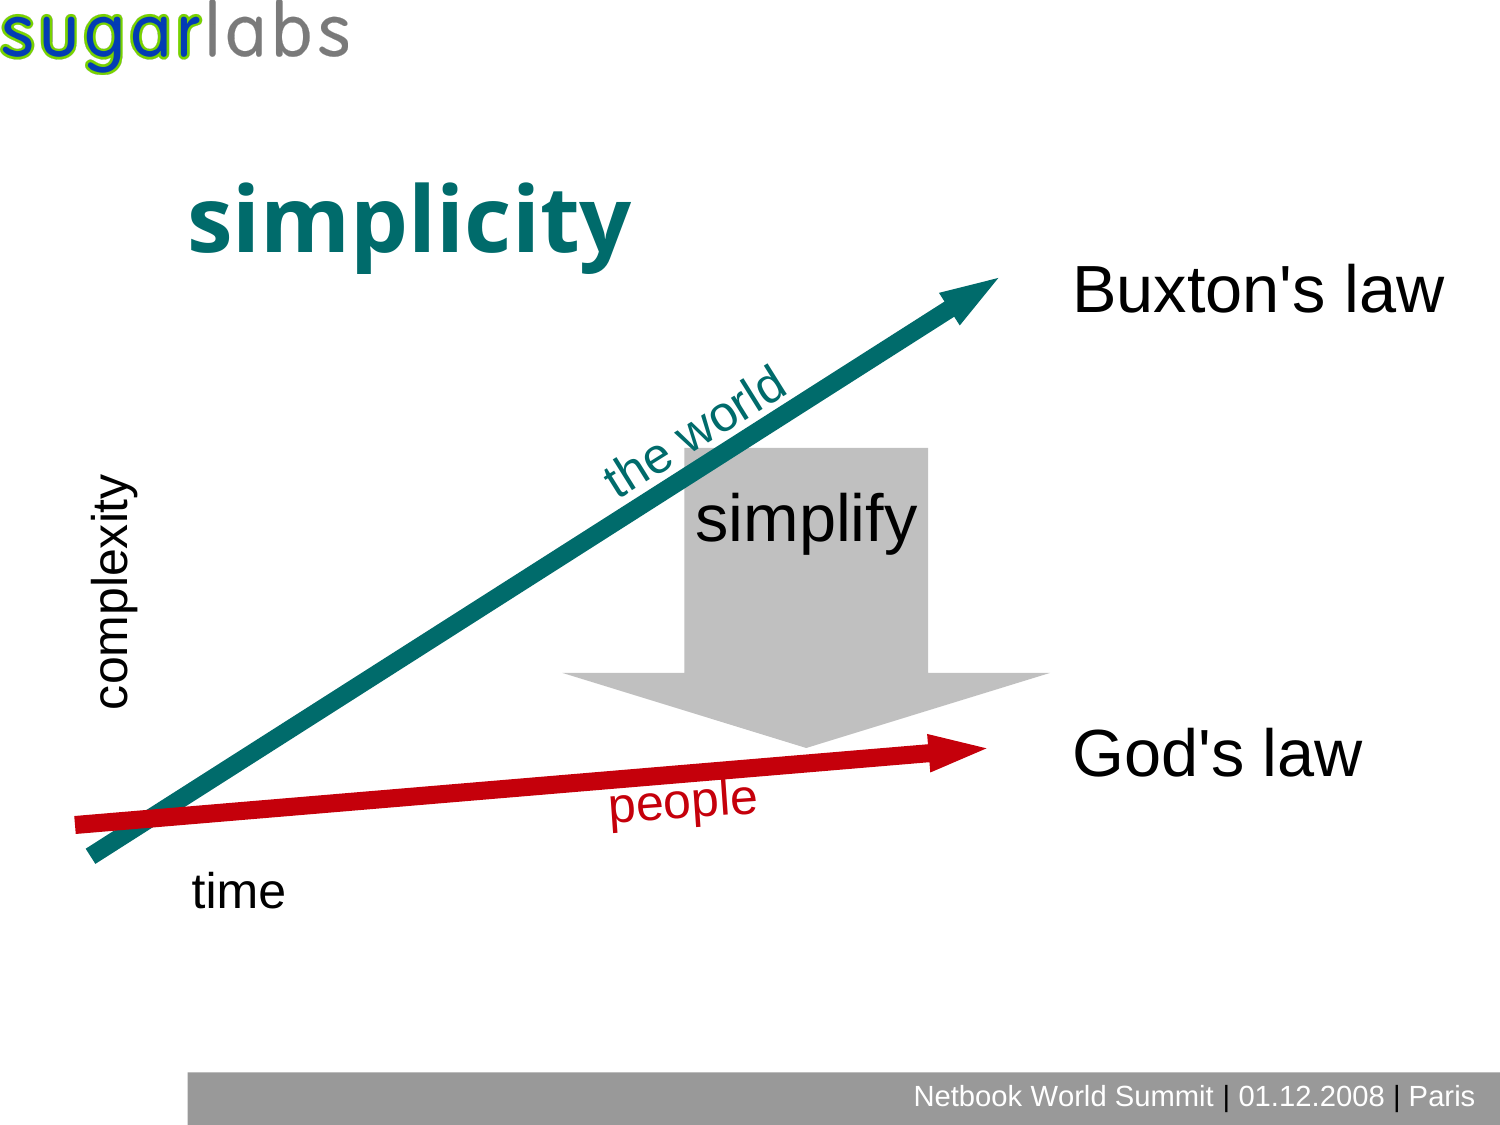

# simplicity
Buxton's law
the world
simplify
complexity
God's law
people
time